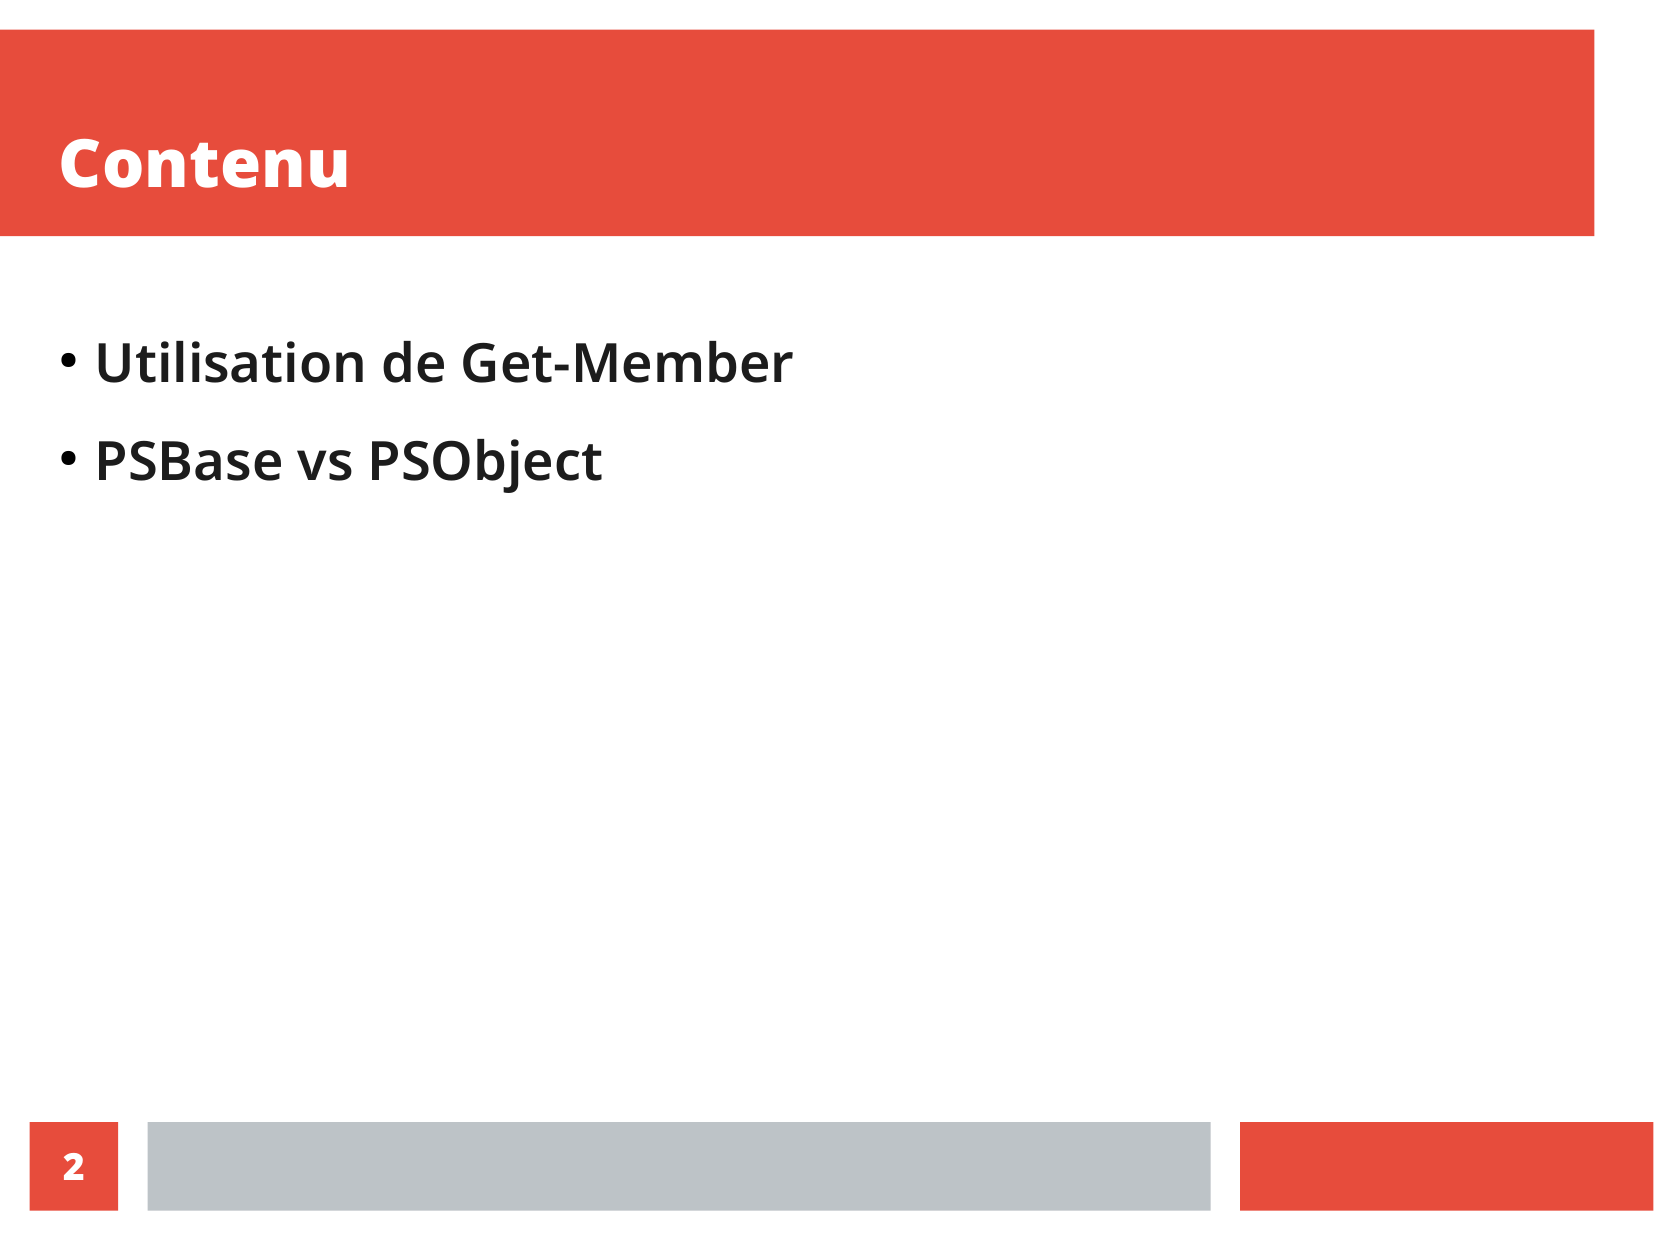

# Contenu
Utilisation de Get-Member
PSBase vs PSObject
2